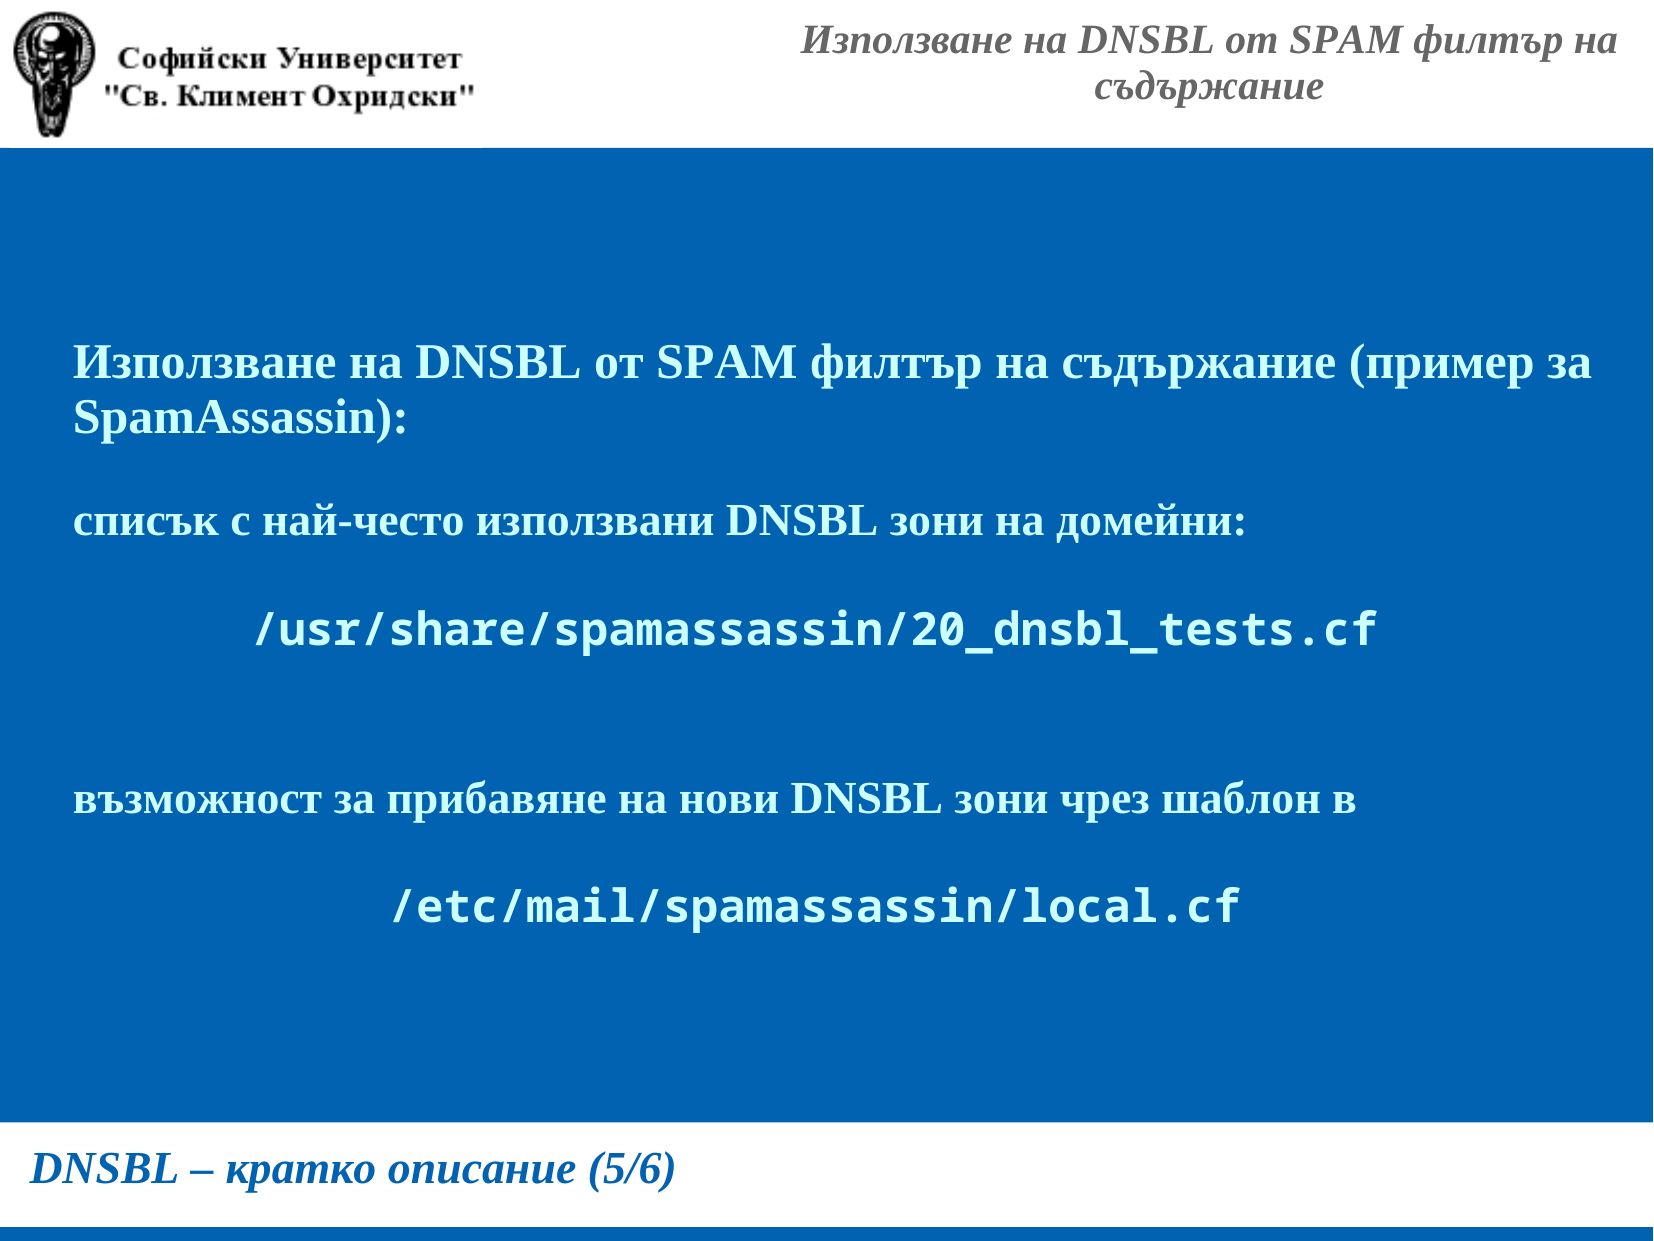

# Използване на DNSBL от SPAM филтър на съдържание
Използване на DNSBL от SPAM филтър на съдържание (пример за SpamAssassin):
списък с най-често използвани DNSBL зони на домейни:
/usr/share/spamassassin/20_dnsbl_tests.cf
възможност за прибавяне на нови DNSBL зони чрез шаблон в
/etc/mail/spamassassin/local.cf
DNSBL – кратко описание (5/6)